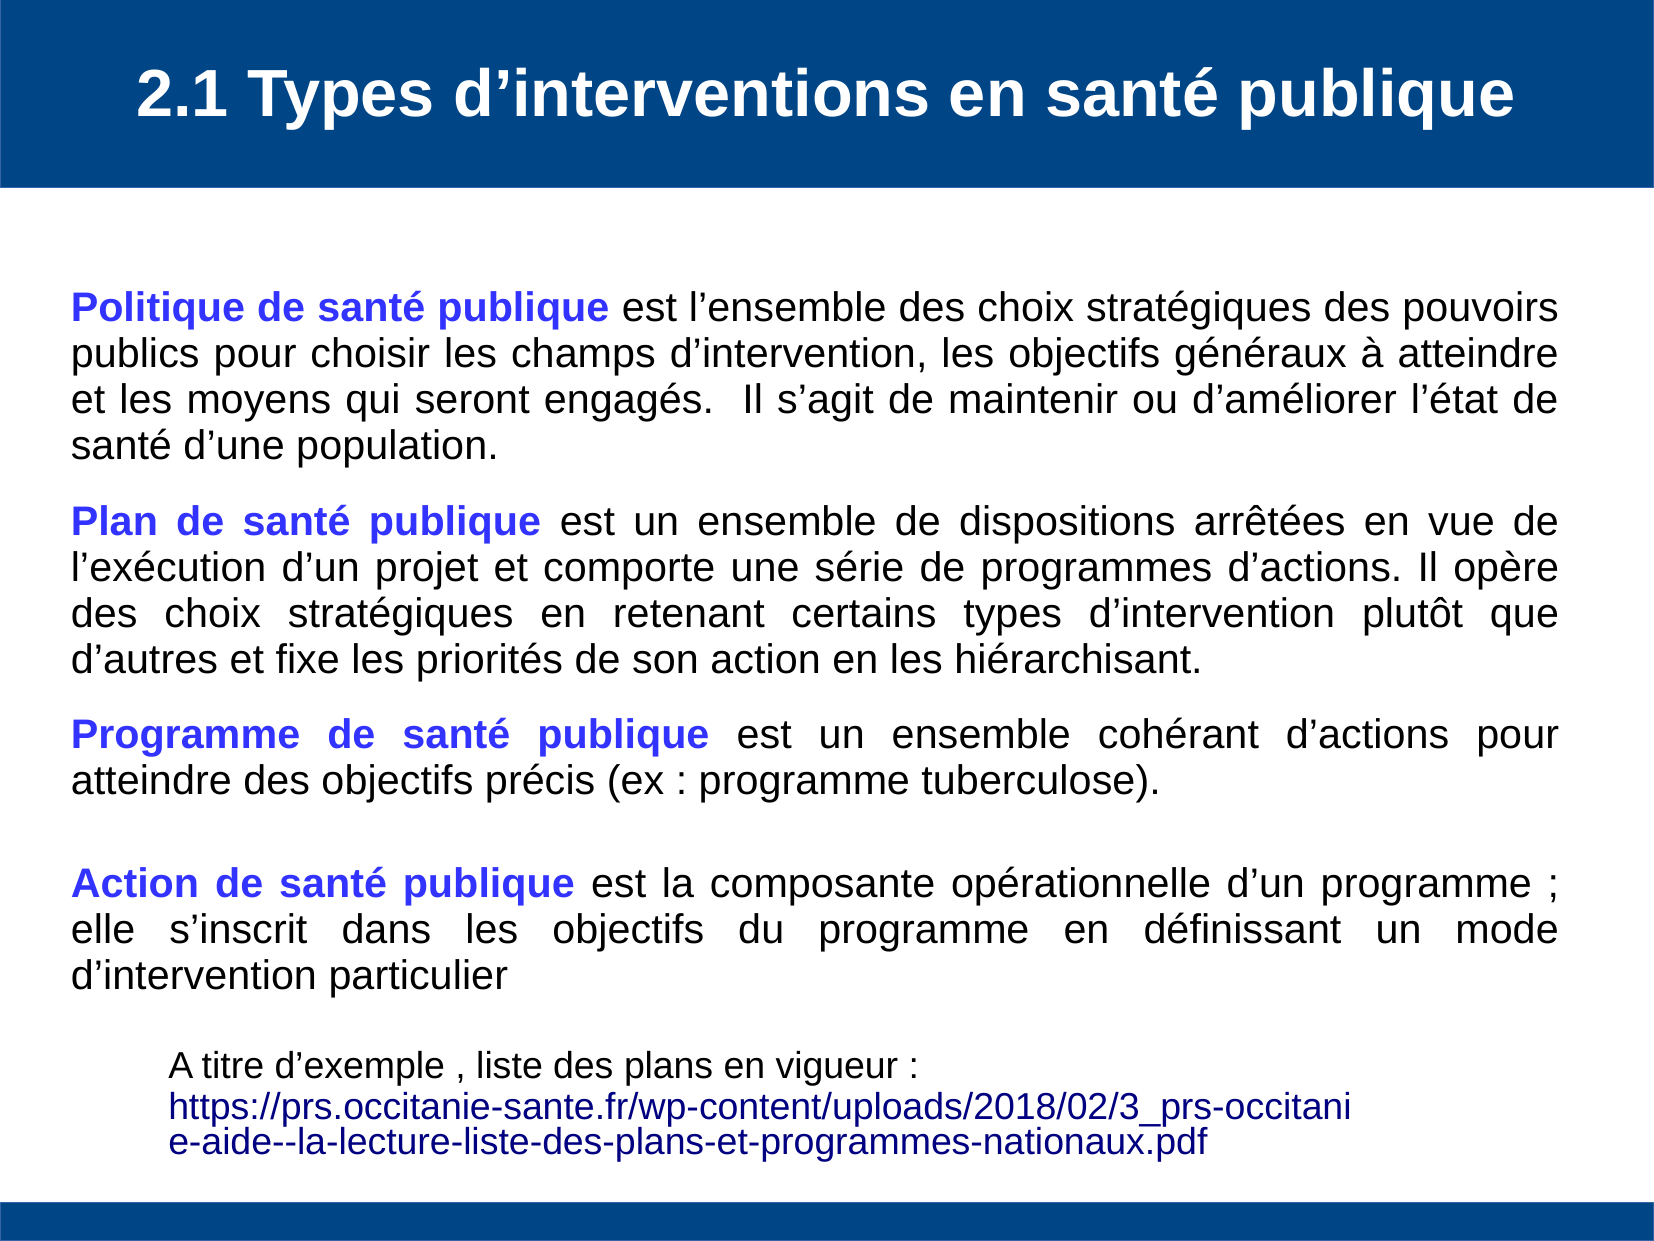

# 2.1 Types d’interventions en santé publique
Politique de santé publique est l’ensemble des choix stratégiques des pouvoirs publics pour choisir les champs d’intervention, les objectifs généraux à atteindre et les moyens qui seront engagés. Il s’agit de maintenir ou d’améliorer l’état de santé d’une population.
Plan de santé publique est un ensemble de dispositions arrêtées en vue de l’exécution d’un projet et comporte une série de programmes d’actions. Il opère des choix stratégiques en retenant certains types d’intervention plutôt que d’autres et fixe les priorités de son action en les hiérarchisant.
Programme de santé publique est un ensemble cohérant d’actions pour atteindre des objectifs précis (ex : programme tuberculose).
Action de santé publique est la composante opérationnelle d’un programme ; elle s’inscrit dans les objectifs du programme en définissant un mode d’intervention particulier
A titre d’exemple , liste des plans en vigueur :
https://prs.occitanie-sante.fr/wp-content/uploads/2018/02/3_prs-occitanie-aide--la-lecture-liste-des-plans-et-programmes-nationaux.pdf